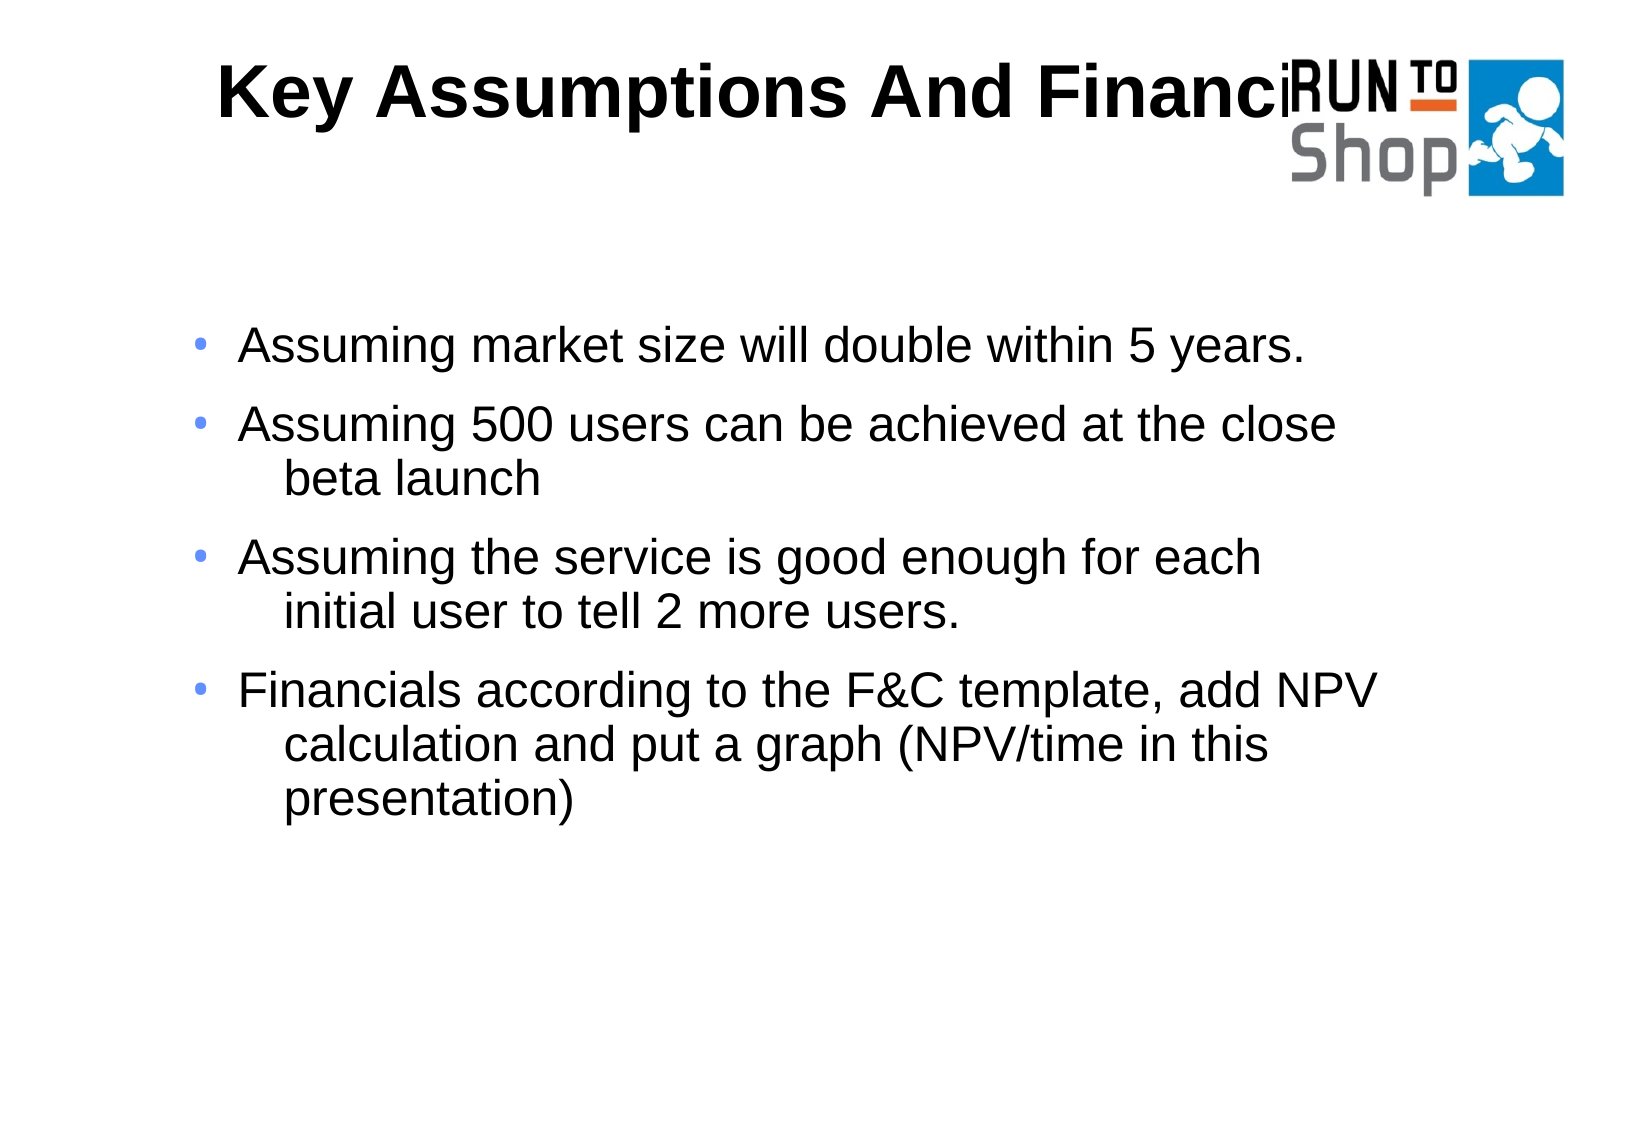

# Key Assumptions And Financials
Assuming market size will double within 5 years.
Assuming 500 users can be achieved at the close beta launch
Assuming the service is good enough for each initial user to tell 2 more users.
Financials according to the F&C template, add NPV calculation and put a graph (NPV/time in this presentation)